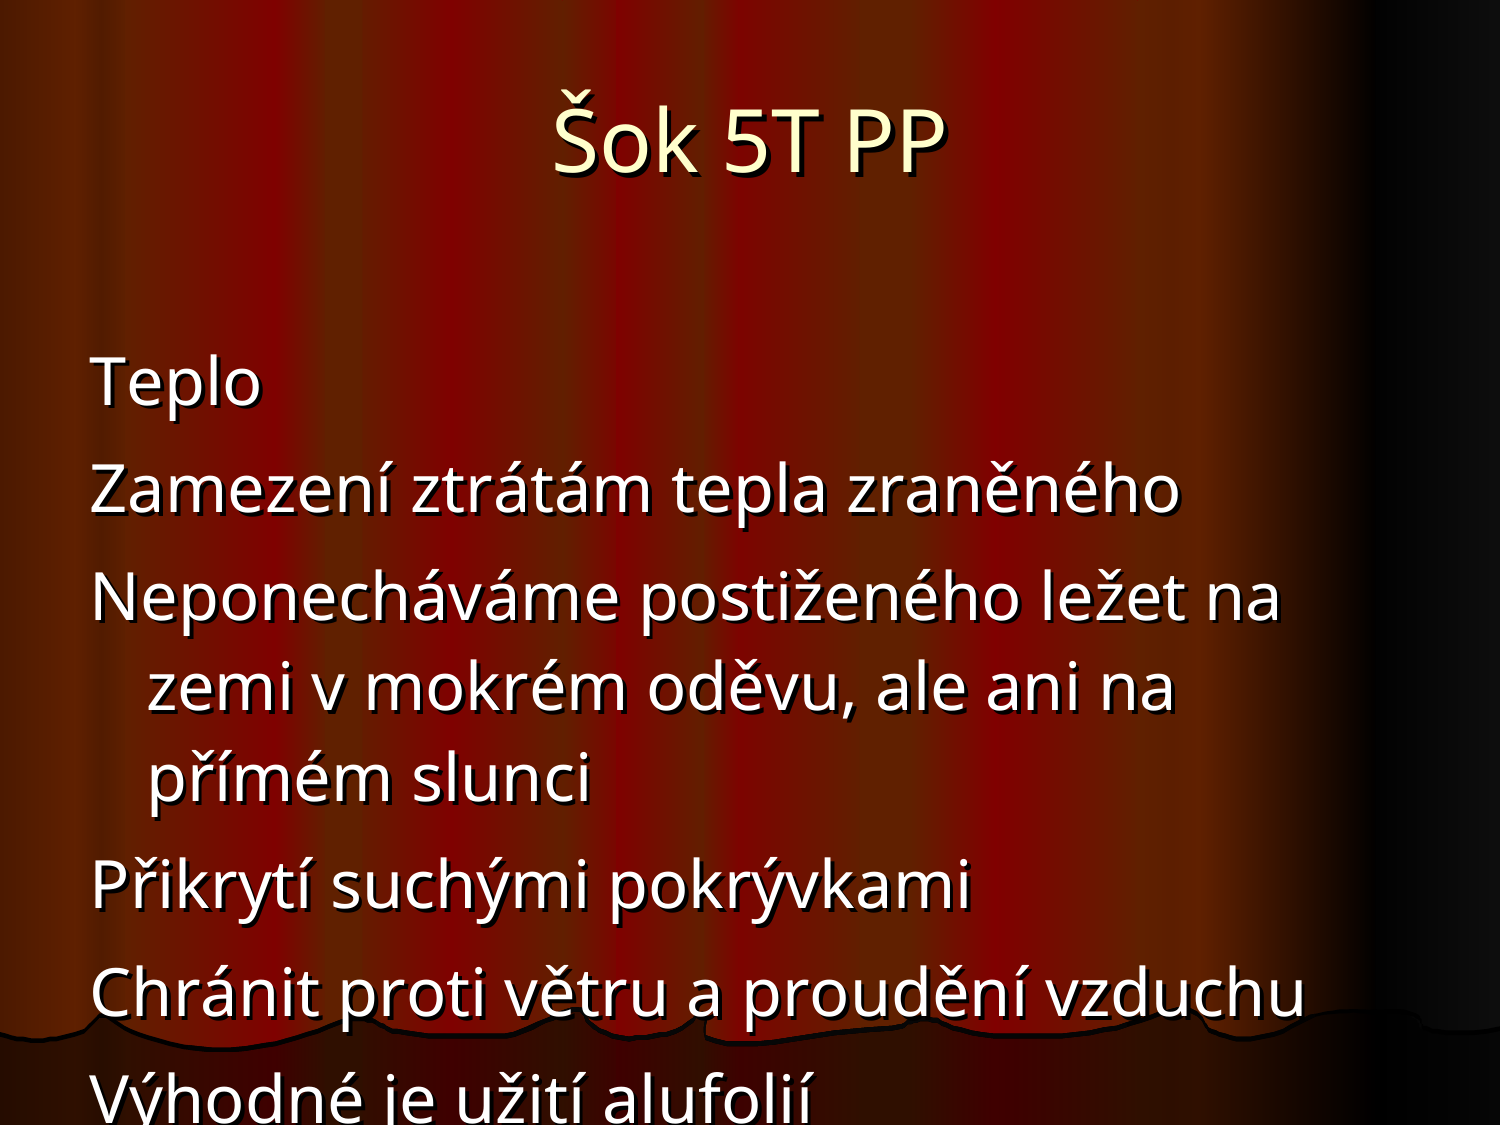

# Šok 5T PP
Teplo
Zamezení ztrátám tepla zraněného
Neponecháváme postiženého ležet na zemi v mokrém oděvu, ale ani na přímém slunci
Přikrytí suchými pokrývkami
Chránit proti větru a proudění vzduchu
Výhodné je užití alufolií